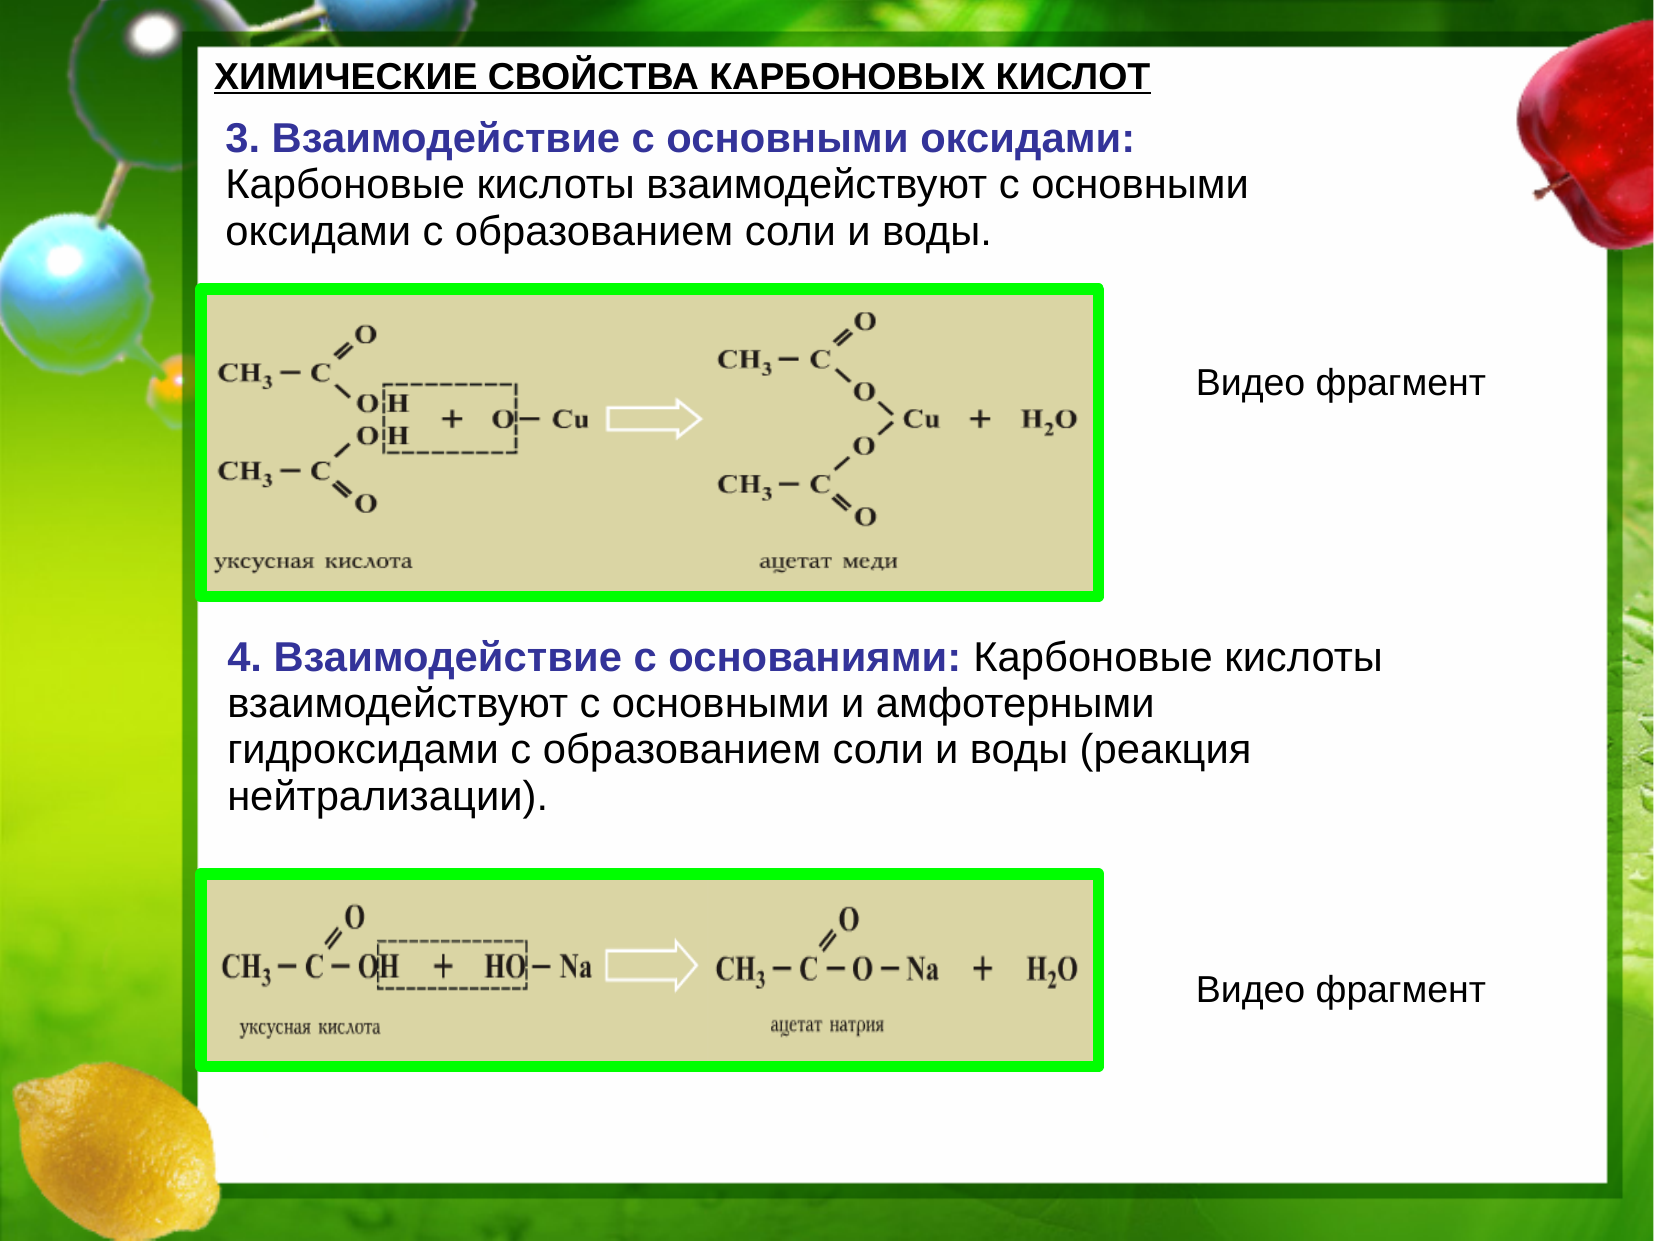

ХИМИЧЕСКИЕ СВОЙСТВА КАРБОНОВЫХ КИСЛОТ
3. Взаимодействие с основными оксидами:
Карбоновые кислоты взаимодействуют с основными
оксидами с образованием соли и воды.
Видео фрагмент
4. Взаимодействие с основаниями: Карбоновые кислоты
взаимодействуют с основными и амфотерными
гидроксидами с образованием соли и воды (реакция
нейтрализации).
Видео фрагмент